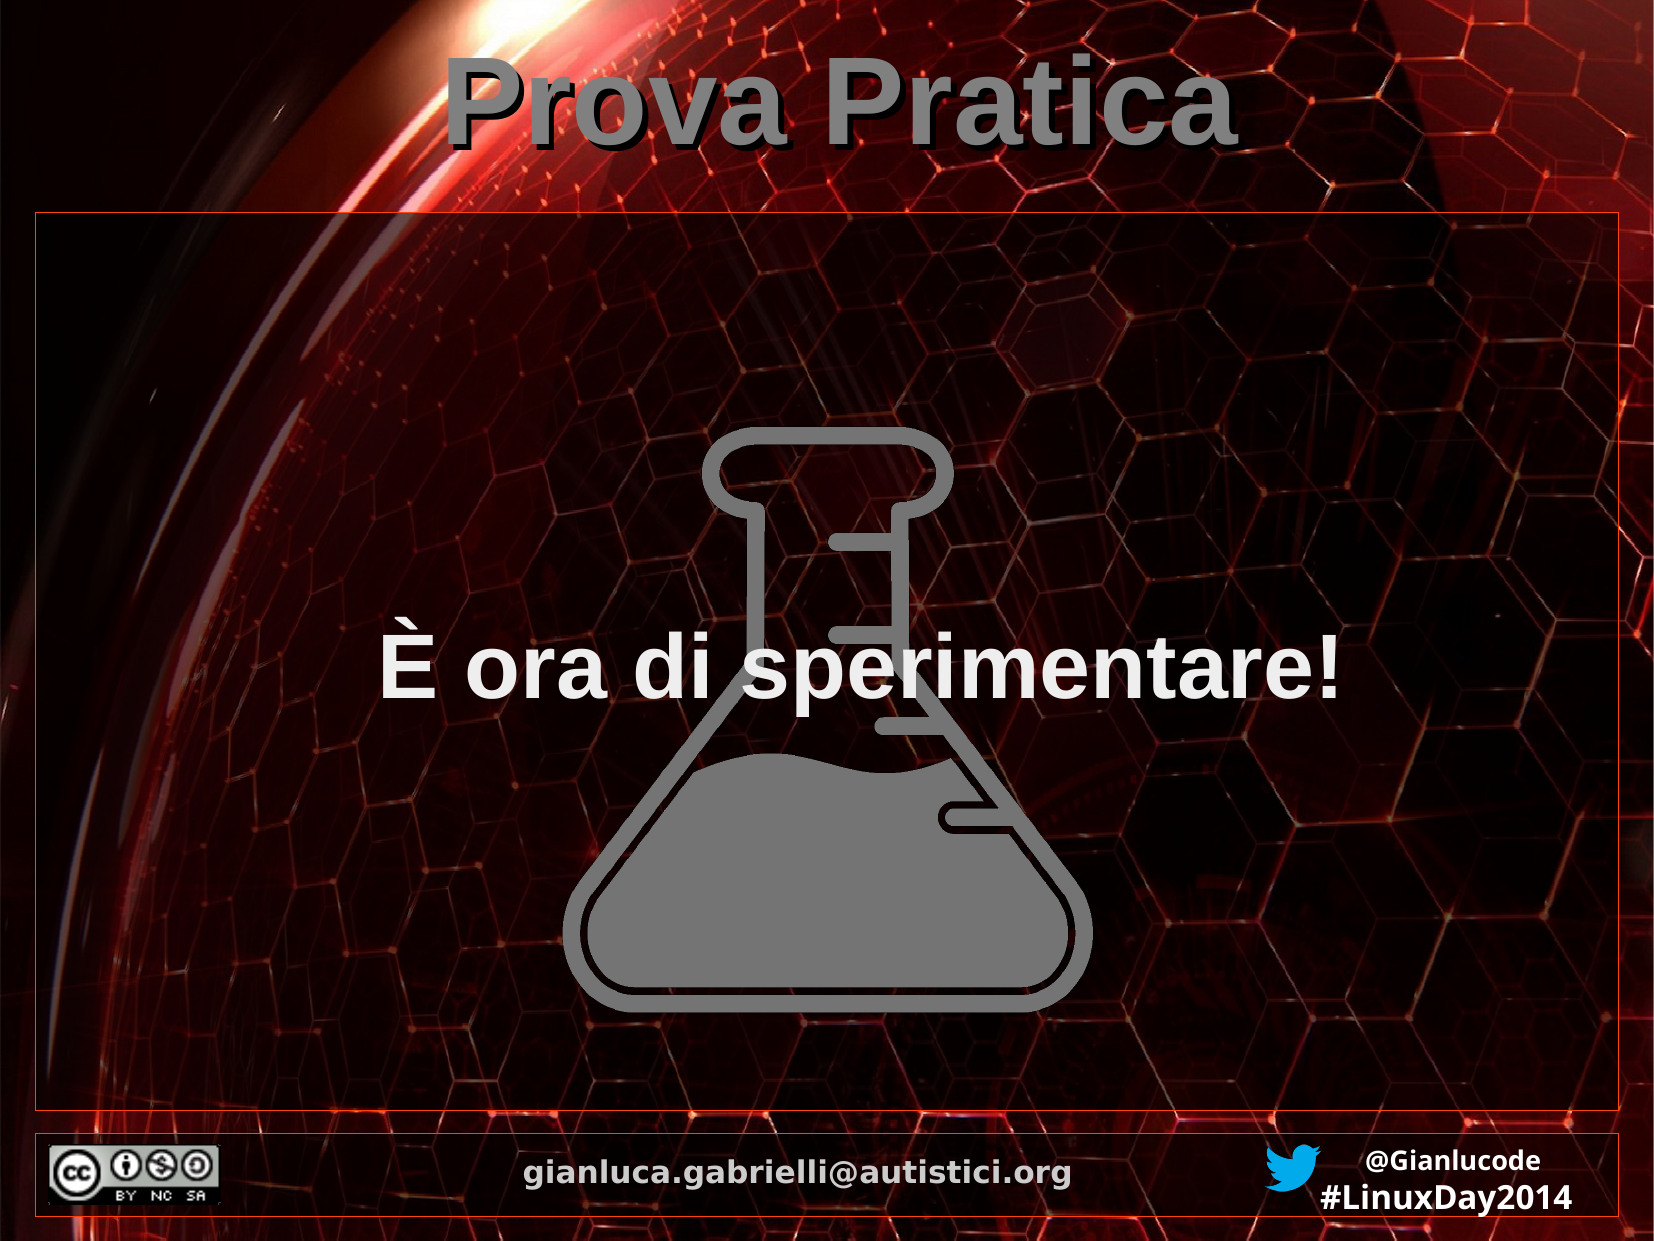

Prova Pratica
È ora di sperimentare!
@Gianlucode
gianluca.gabrielli@autistici.org
#LinuxDay2014